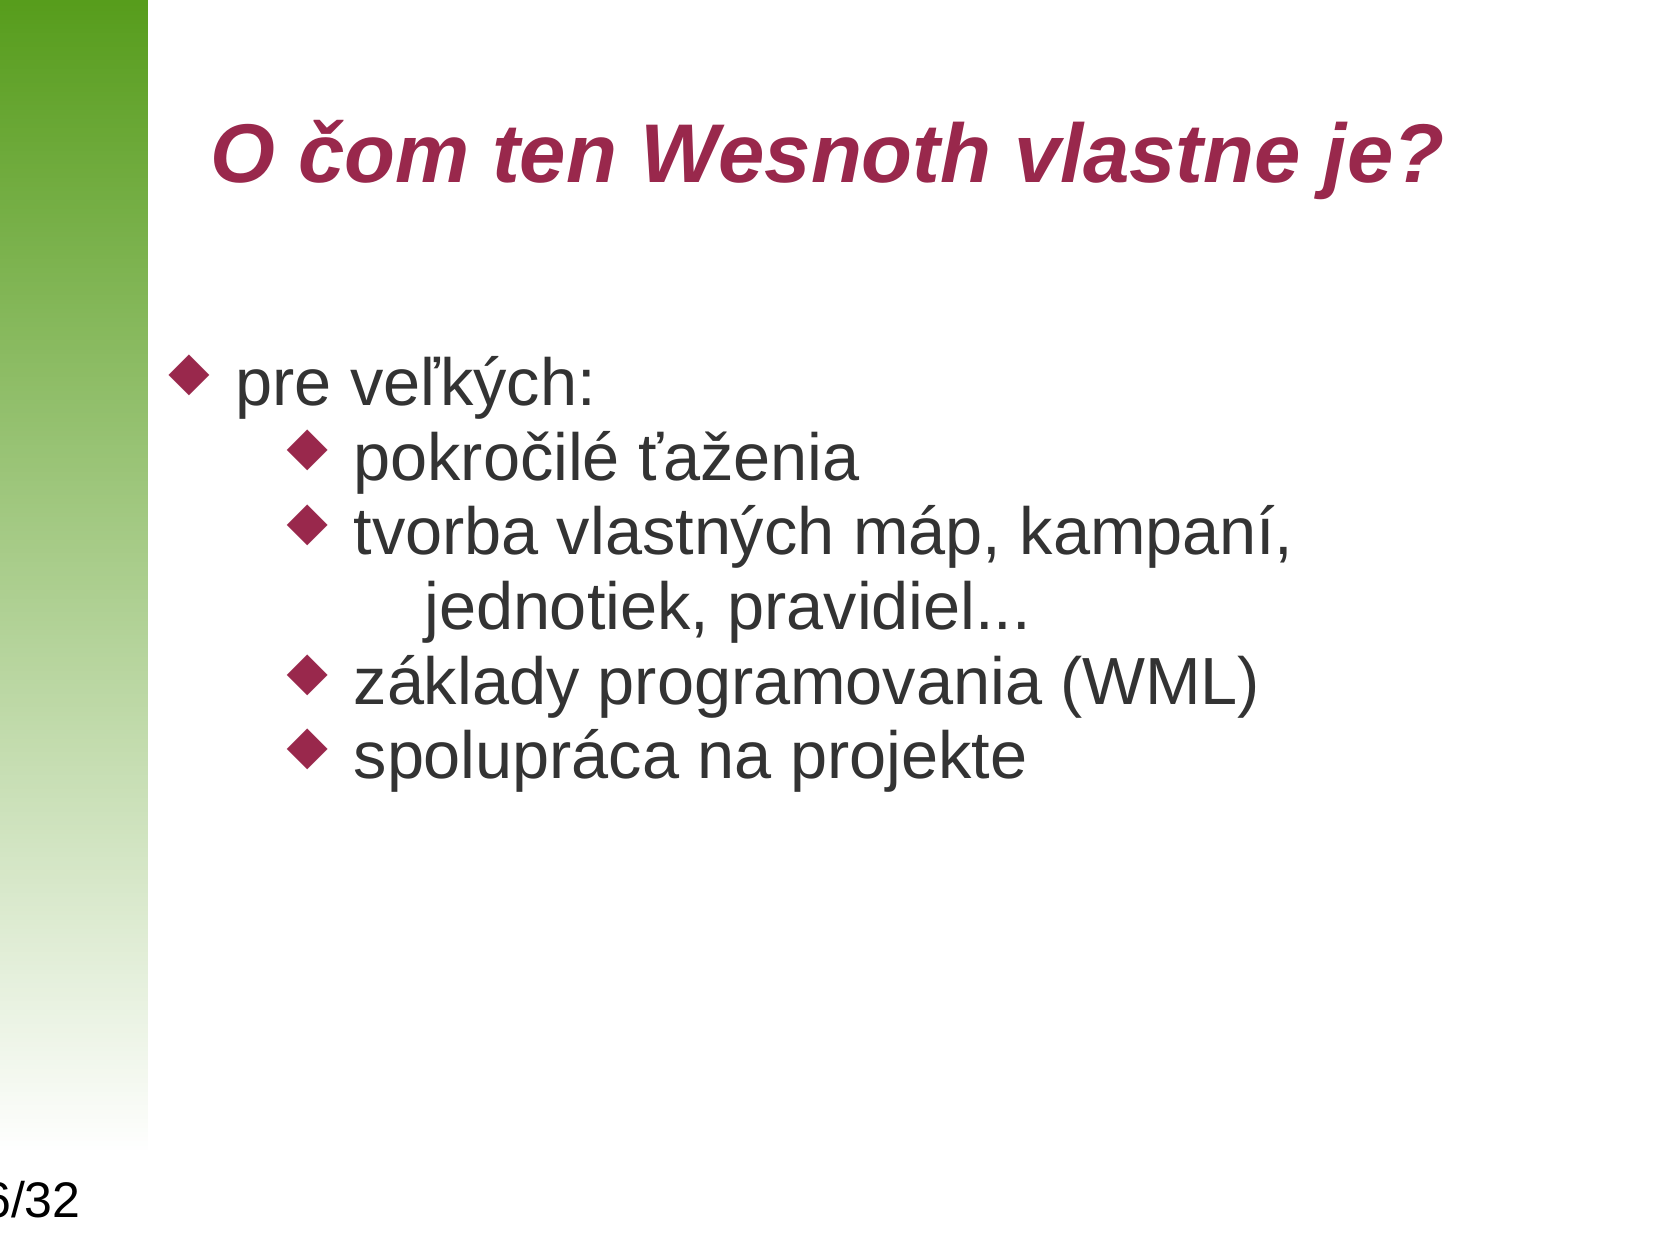

# O čom ten Wesnoth vlastne je?
pre veľkých:
pokročilé ťaženia
tvorba vlastných máp, kampaní, jednotiek, pravidiel...
základy programovania (WML)
spolupráca na projekte